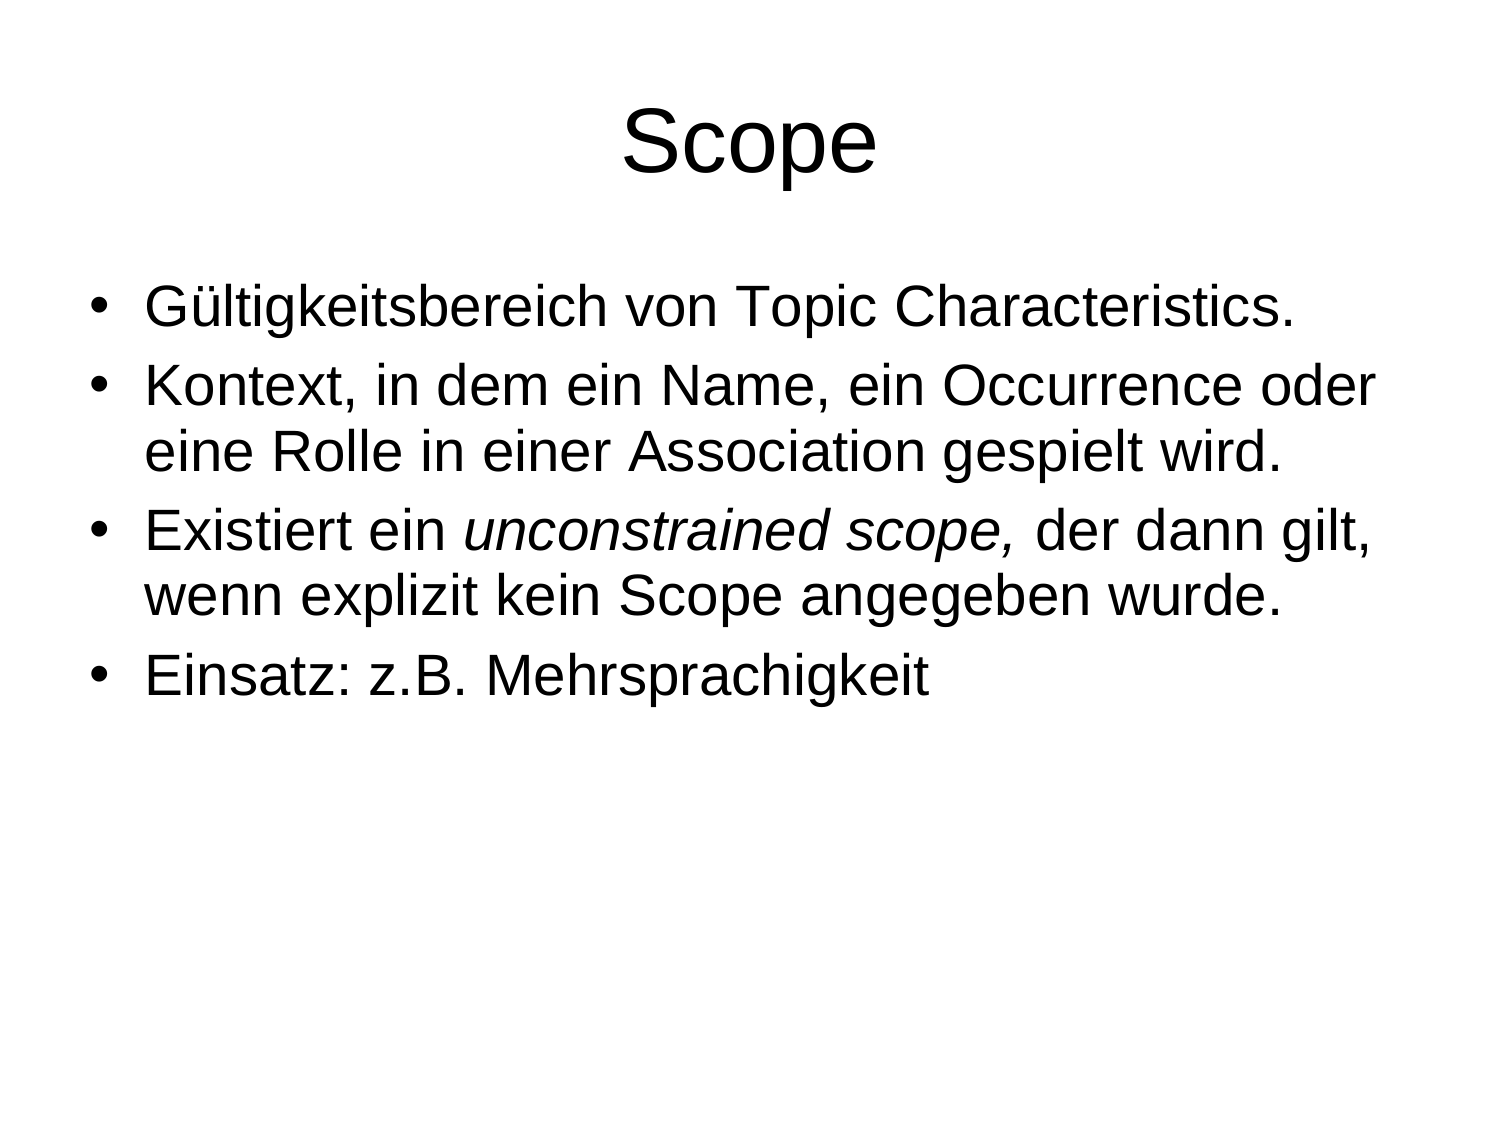

# Scope
Gültigkeitsbereich von Topic Characteristics.
Kontext, in dem ein Name, ein Occurrence oder eine Rolle in einer Association gespielt wird.
Existiert ein unconstrained scope, der dann gilt, wenn explizit kein Scope angegeben wurde.
Einsatz: z.B. Mehrsprachigkeit